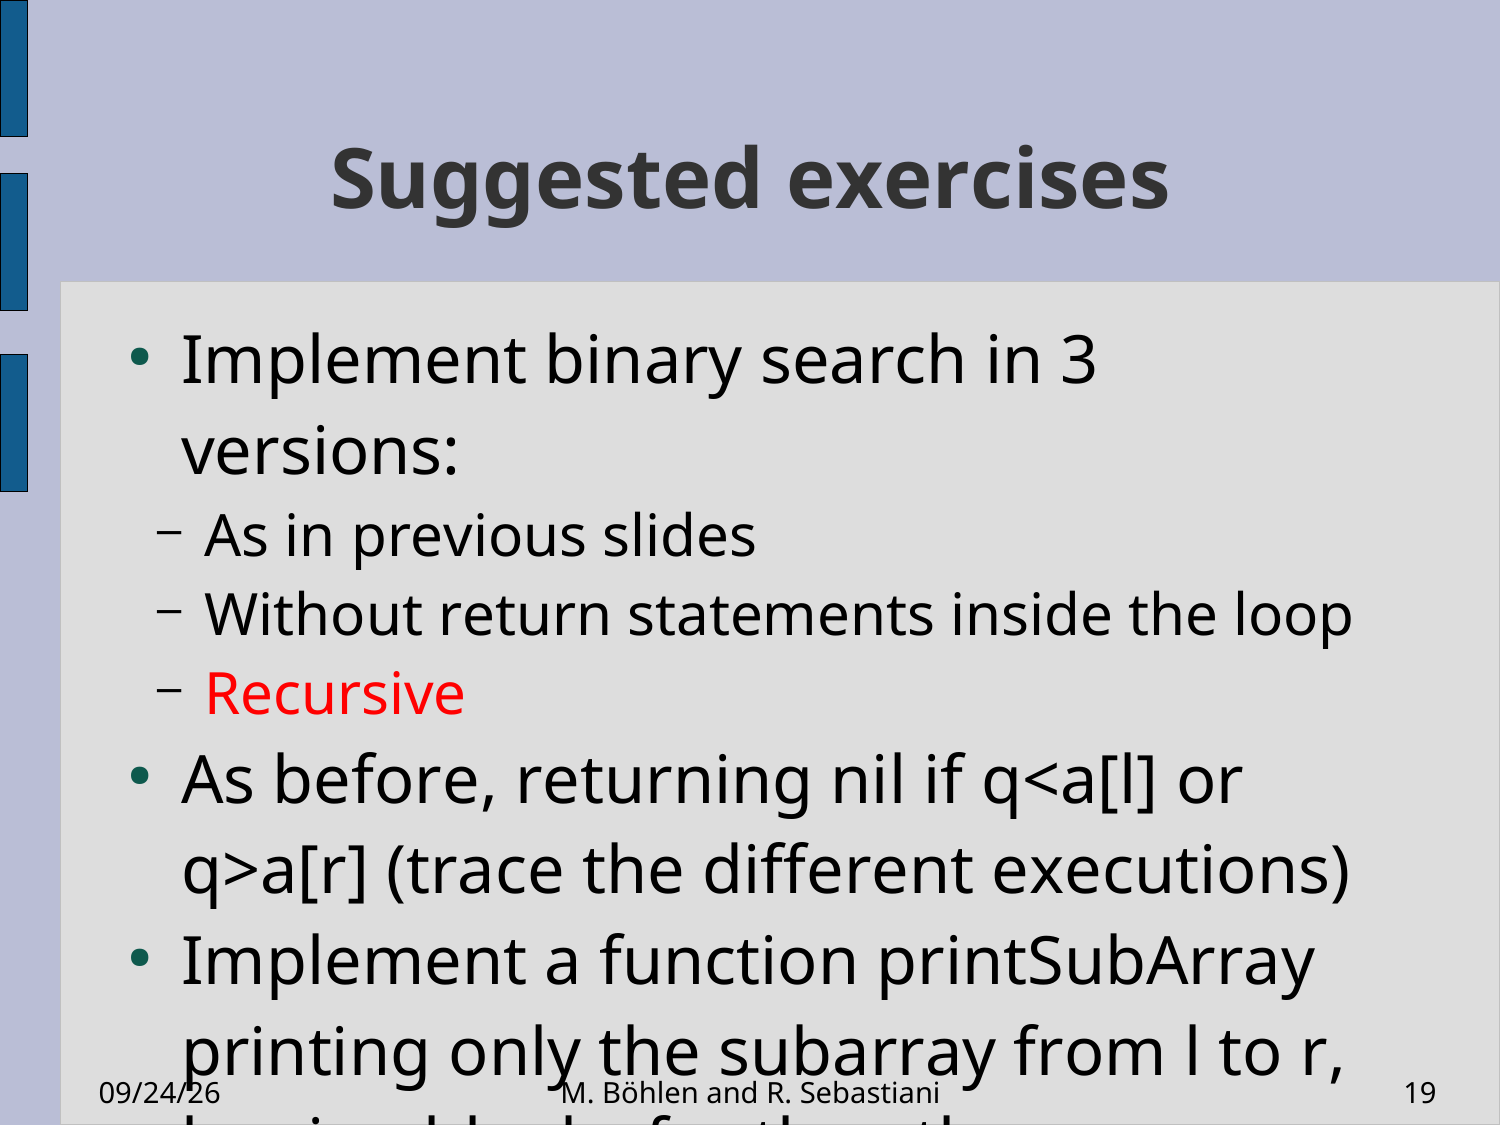

# Suggested exercises
Implement binary search in 3 versions:
As in previous slides
Without return statements inside the loop
Recursive
As before, returning nil if q<a[l] or q>a[r] (trace the different executions)
Implement a function printSubArray printing only the subarray from l to r, leaving blanks for the others
use it to trace the behaviour of binary search
M. Böhlen and R. Sebastiani
19